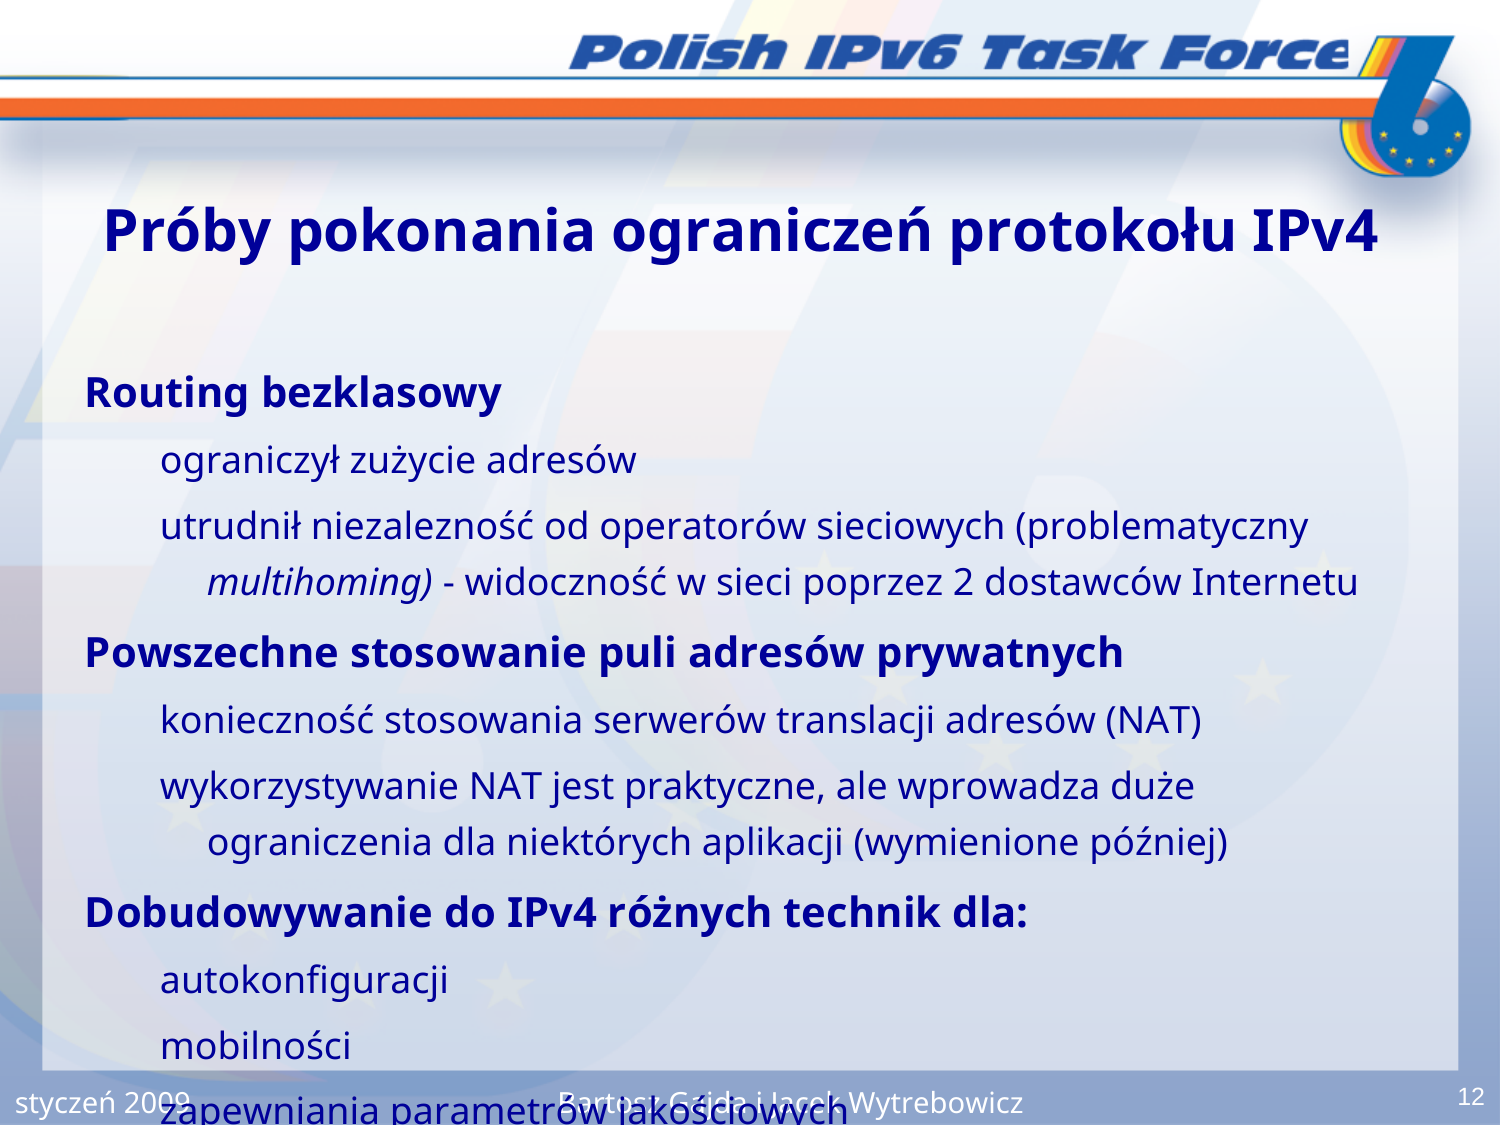

Próby pokonania ograniczeń protokołu IPv4
Routing bezklasowy
ograniczył zużycie adresów
utrudnił niezalezność od operatorów sieciowych (problematyczny multihoming) - widoczność w sieci poprzez 2 dostawców Internetu
Powszechne stosowanie puli adresów prywatnych
konieczność stosowania serwerów translacji adresów (NAT)
wykorzystywanie NAT jest praktyczne, ale wprowadza duże ograniczenia dla niektórych aplikacji (wymienione później)
Dobudowywanie do IPv4 różnych technik dla:
autokonfiguracji
mobilności
zapewniania parametrów jakościowych
styczeń 2009
Bartosz Gajda i Jacek Wytrebowicz
12